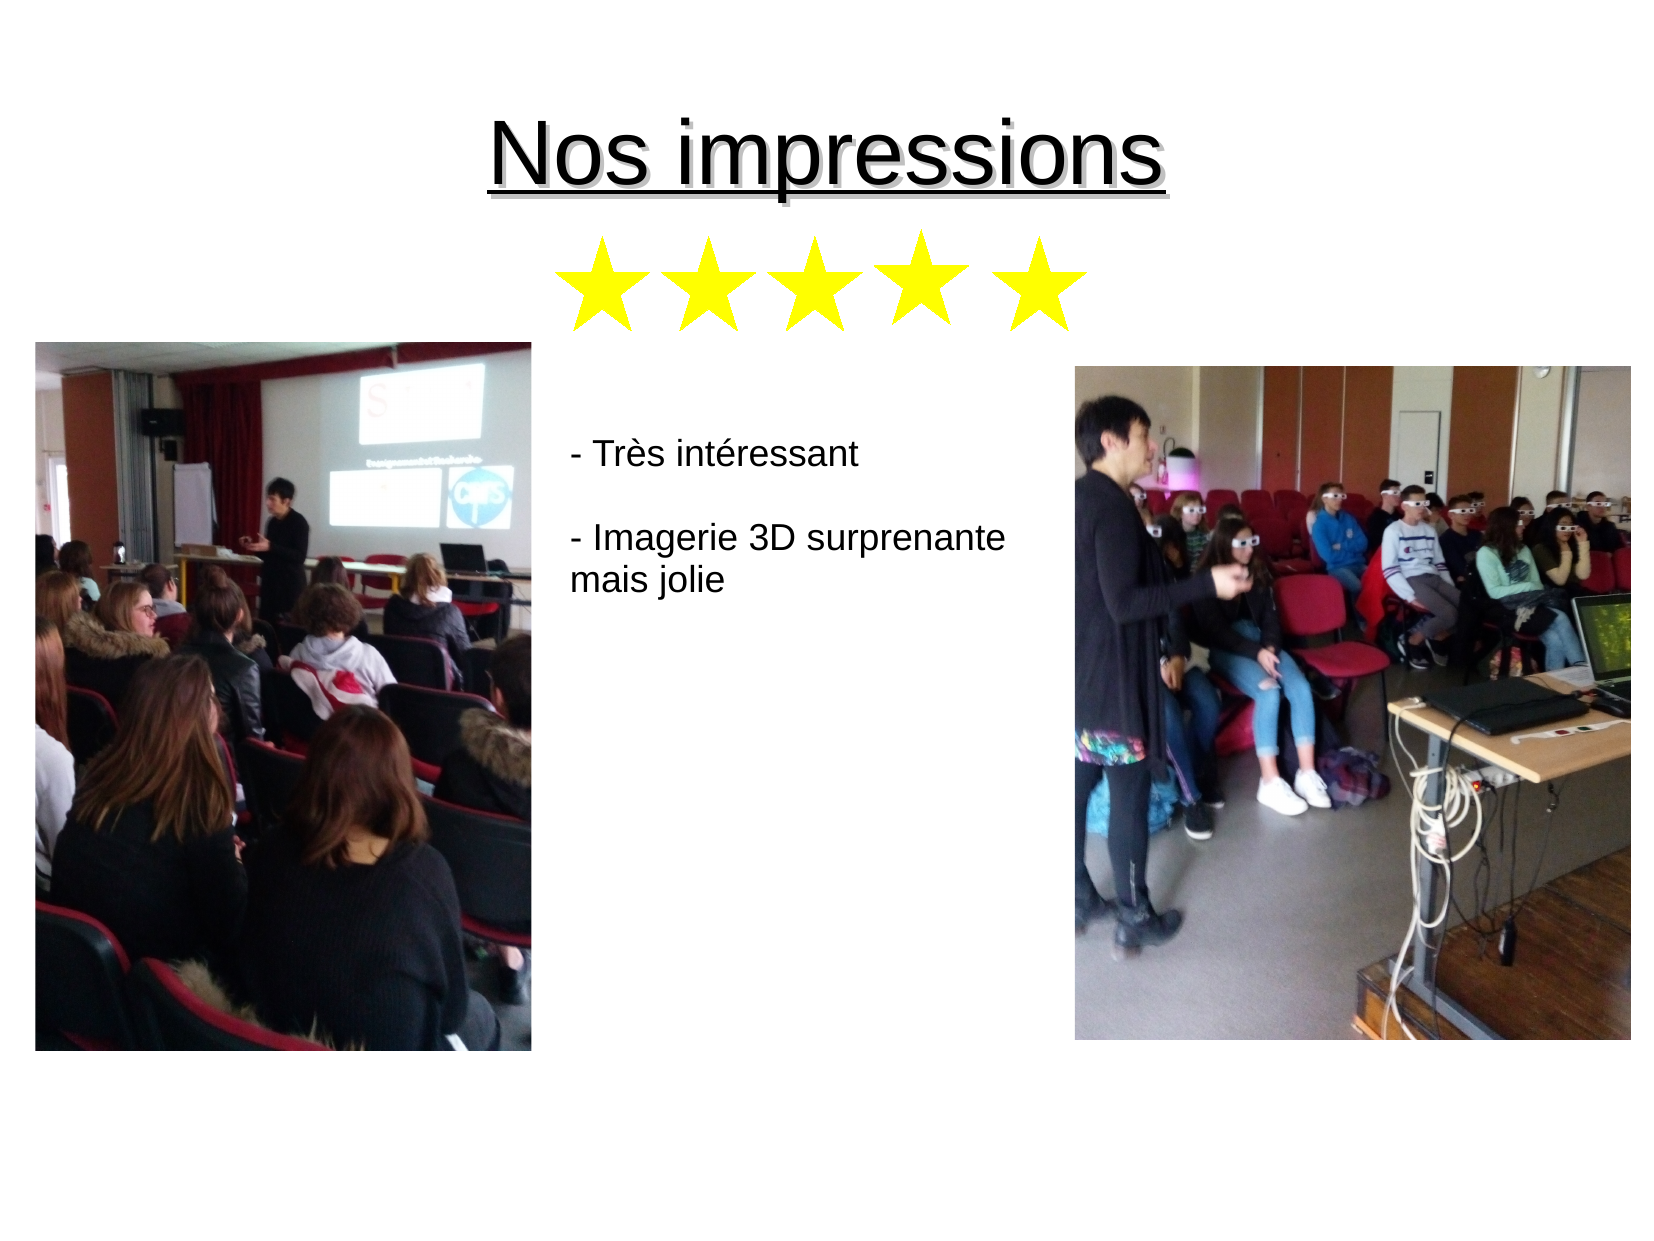

# Nos impressions
- Très intéressant
- Imagerie 3D surprenante mais jolie